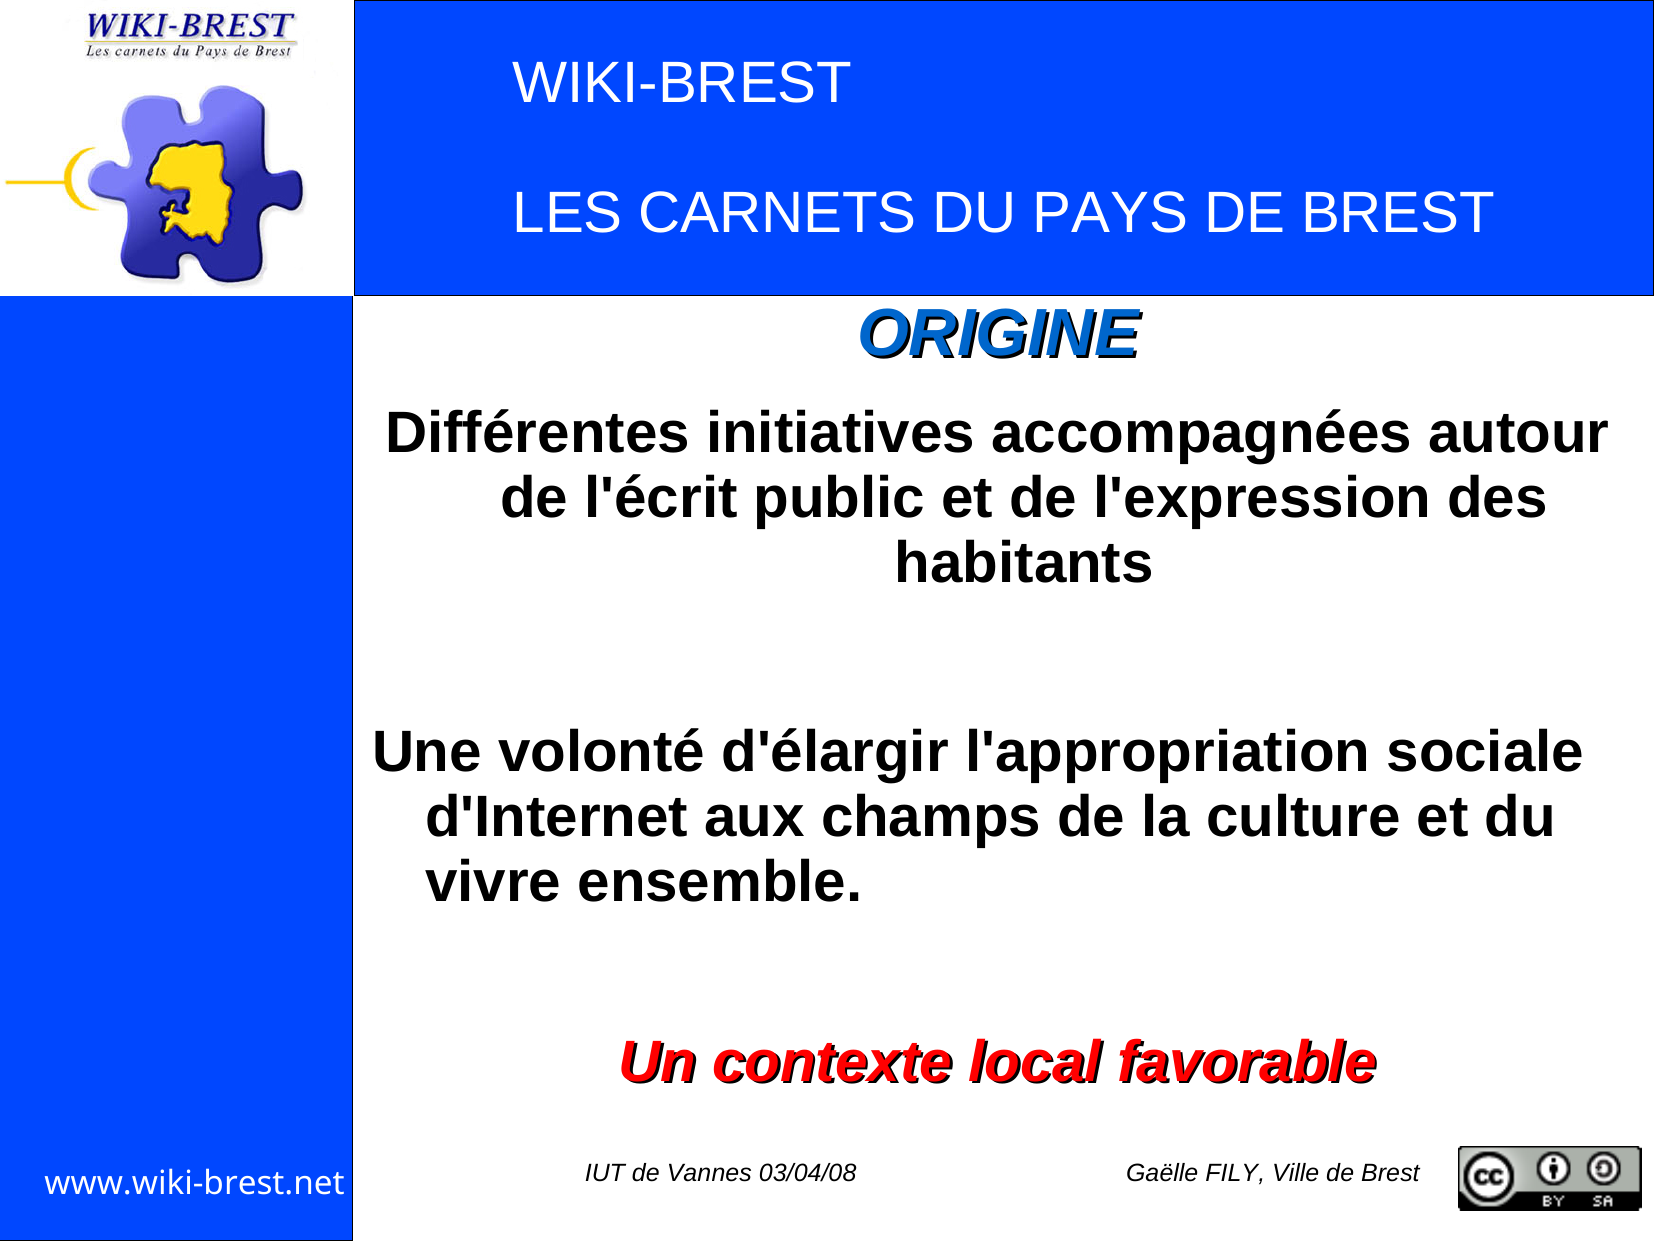

# ORIGINE
Différentes initiatives accompagnées autour de l'écrit public et de l'expression des habitants
Une volonté d'élargir l'appropriation sociale d'Internet aux champs de la culture et du vivre ensemble.
Un contexte local favorable